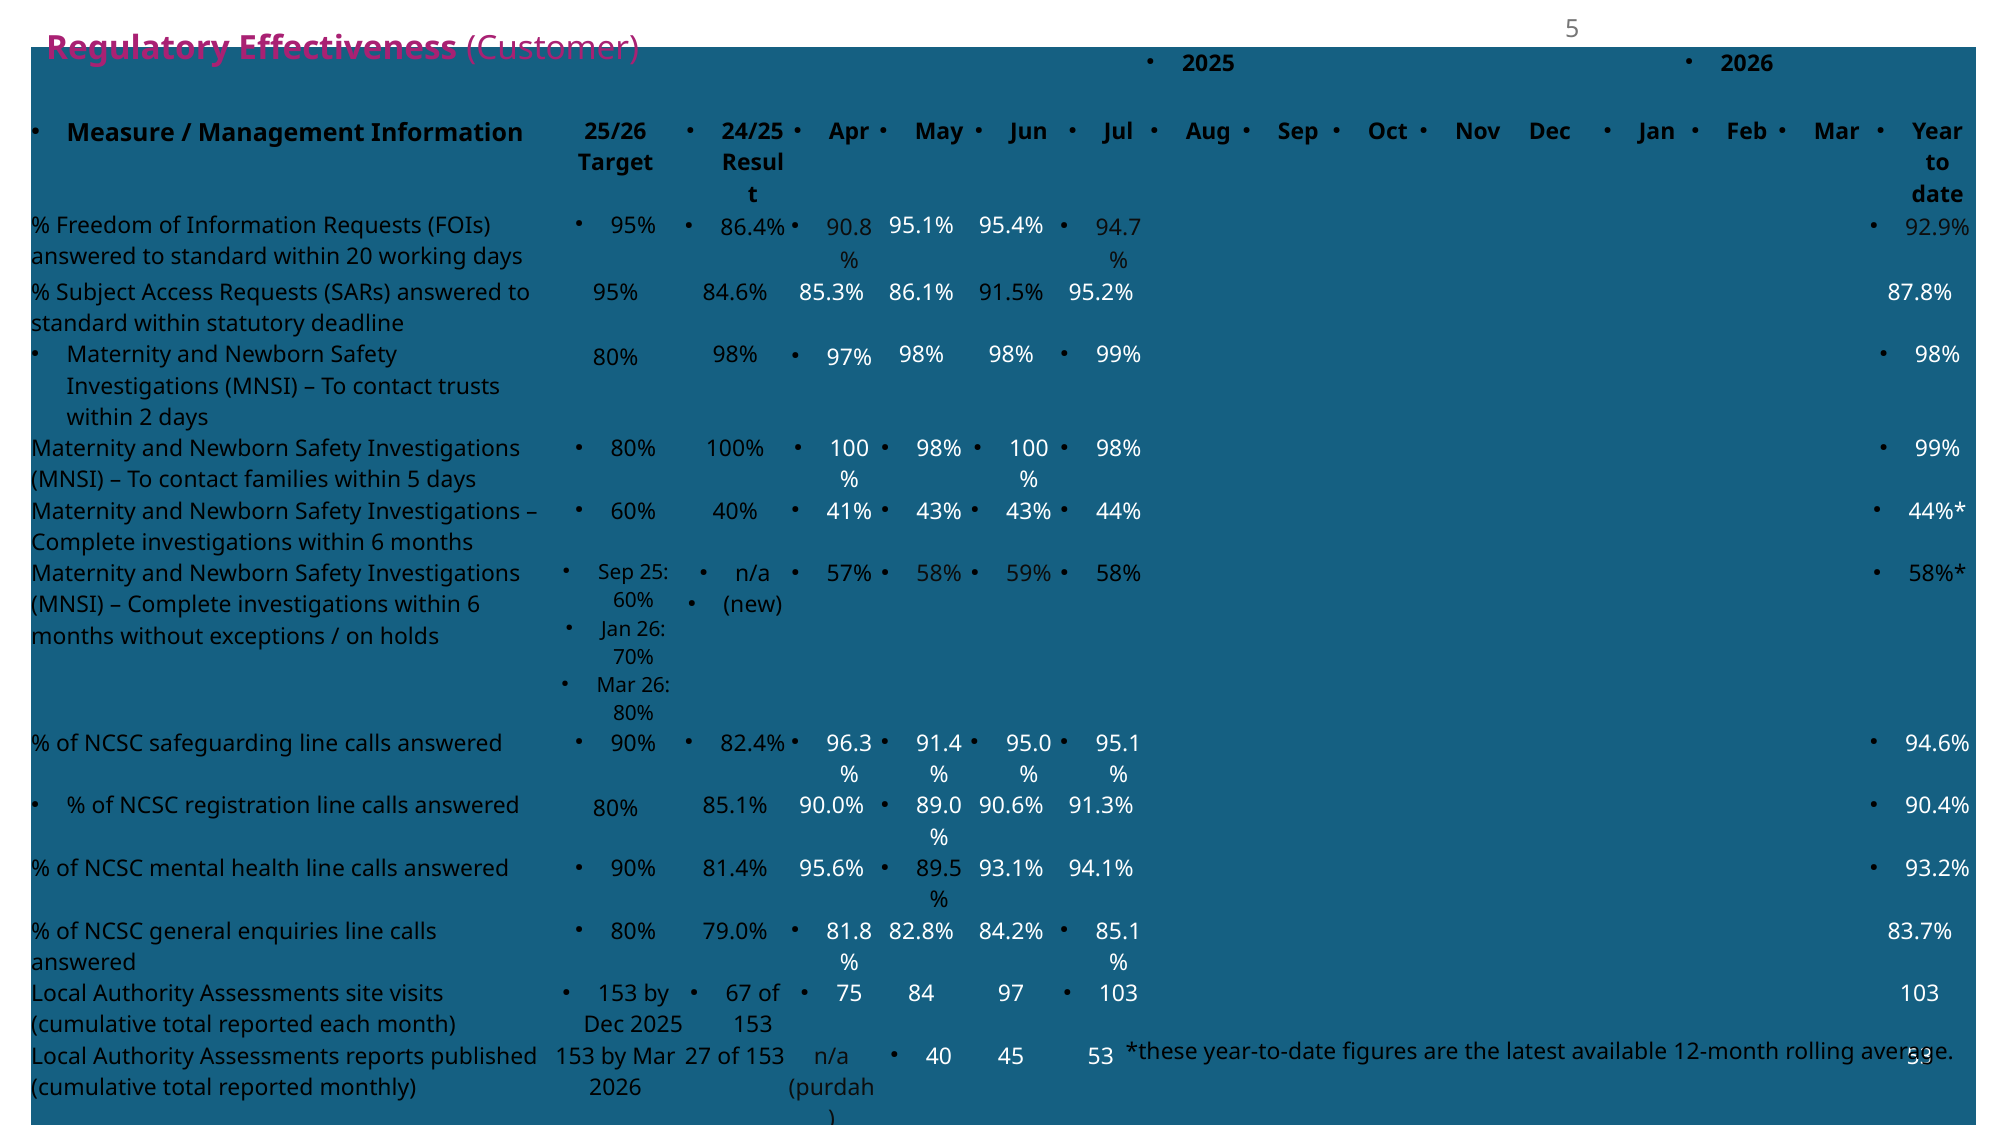

# Regulatory Effectiveness (Customer)
| | | | 2025 | | | | | | | | | 2026 | | | |
| --- | --- | --- | --- | --- | --- | --- | --- | --- | --- | --- | --- | --- | --- | --- | --- |
| Measure / Management Information | 25/26 Target | 24/25 Result | Apr | May | Jun | Jul | Aug | Sep | Oct | Nov | Dec | Jan | Feb | Mar | Year to date |
| % Freedom of Information Requests (FOIs) answered to standard within 20 working days | 95% | 86.4% | 90.8% | 95.1% | 95.4% | 94.7% | | | | | | | | | 92.9% |
| % Subject Access Requests (SARs) answered to standard within statutory deadline | 95% | 84.6% | 85.3% | 86.1% | 91.5% | 95.2% | | | | | | | | | 87.8% |
| Maternity and Newborn Safety Investigations (MNSI) – To contact trusts within 2 days | 80% | 98% | 97% | 98% | 98% | 99% | | | | | | | | | 98% |
| Maternity and Newborn Safety Investigations (MNSI) – To contact families within 5 days​ | 80% | 100% | 100% | 98% | 100% | 98% | | | | | | | | | 99% |
| Maternity and Newborn Safety Investigations – Complete investigations within 6 months​ | 60% | 40% | 41% | 43% | 43% | 44% | | | | | | | | | 44%\* |
| Maternity and Newborn Safety Investigations (MNSI) – Complete investigations within 6 months​ without exceptions / on holds | Sep 25: 60% Jan 26: 70% Mar 26: 80% | n/a (new) | 57% | 58% | 59% | 58% | | | | | | | | | 58%\* |
| % of NCSC safeguarding line calls answered | 90% | 82.4% | 96.3% | 91.4% | 95.0% | 95.1% | | | | | | | | | 94.6% |
| % of NCSC registration line calls answered | 80% | 85.1% | 90.0% | 89.0% | 90.6% | 91.3% | | | | | | | | | 90.4% |
| % of NCSC mental health line calls answered | 90% | 81.4% | 95.6% | 89.5% | 93.1% | 94.1% | | | | | | | | | 93.2% |
| % of NCSC general enquiries line calls answered | 80% | 79.0% | 81.8% | 82.8% | 84.2% | 85.1% | | | | | | | | | 83.7% |
| Local Authority Assessments site visits (cumulative total reported each month) | 153 by Dec 2025 | 67 of 153 | 75 | 84 | 97 | 103 | | | | | | | | | 103 |
| Local Authority Assessments reports published (cumulative total reported monthly) | 153 by Mar 2026 | 27 of 153 | n/a (purdah) | 40 | 45 | 53 | | | | | | | | | 53 |
*these year-to-date figures are the latest available 12-month rolling average.